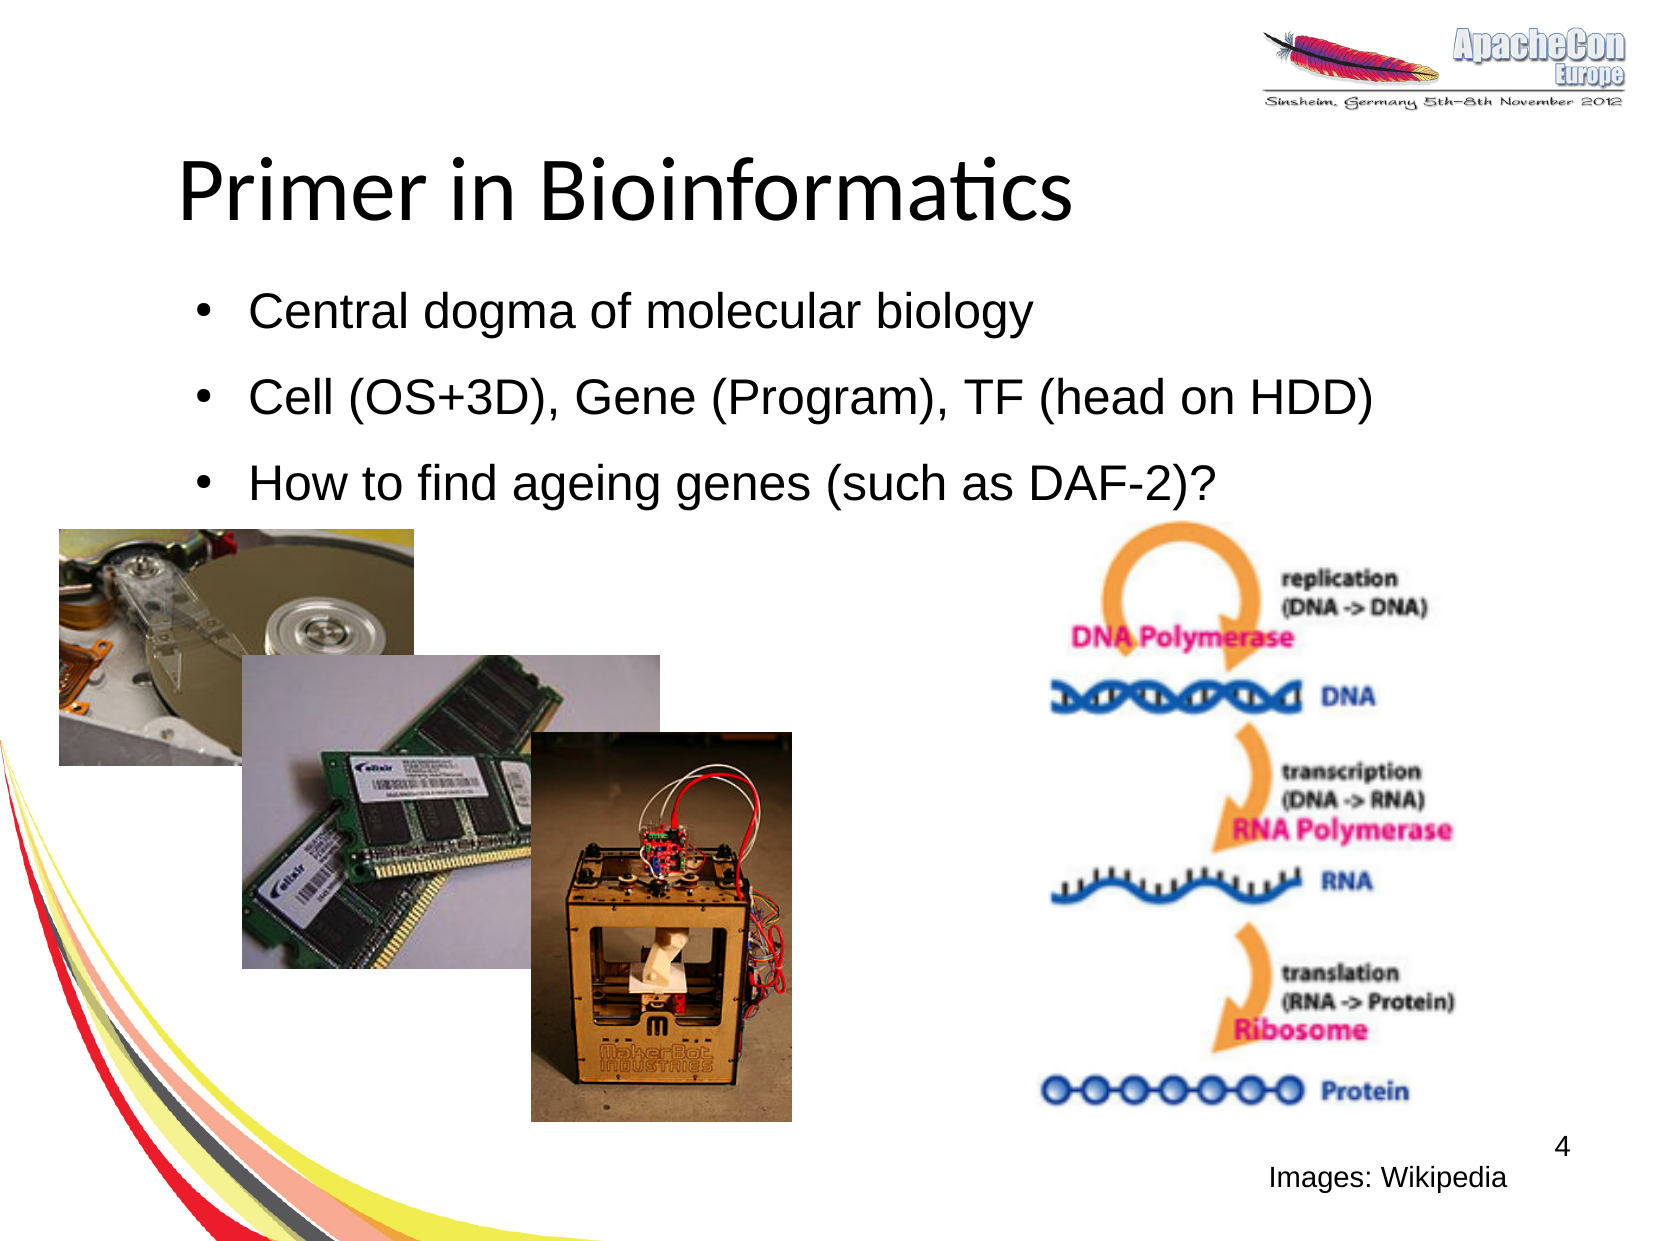

# Primer in Bioinformatics
Central dogma of molecular biology
Cell (OS+3D), Gene (Program), TF (head on HDD)
How to find ageing genes (such as DAF-2)?
4
Images: Wikipedia